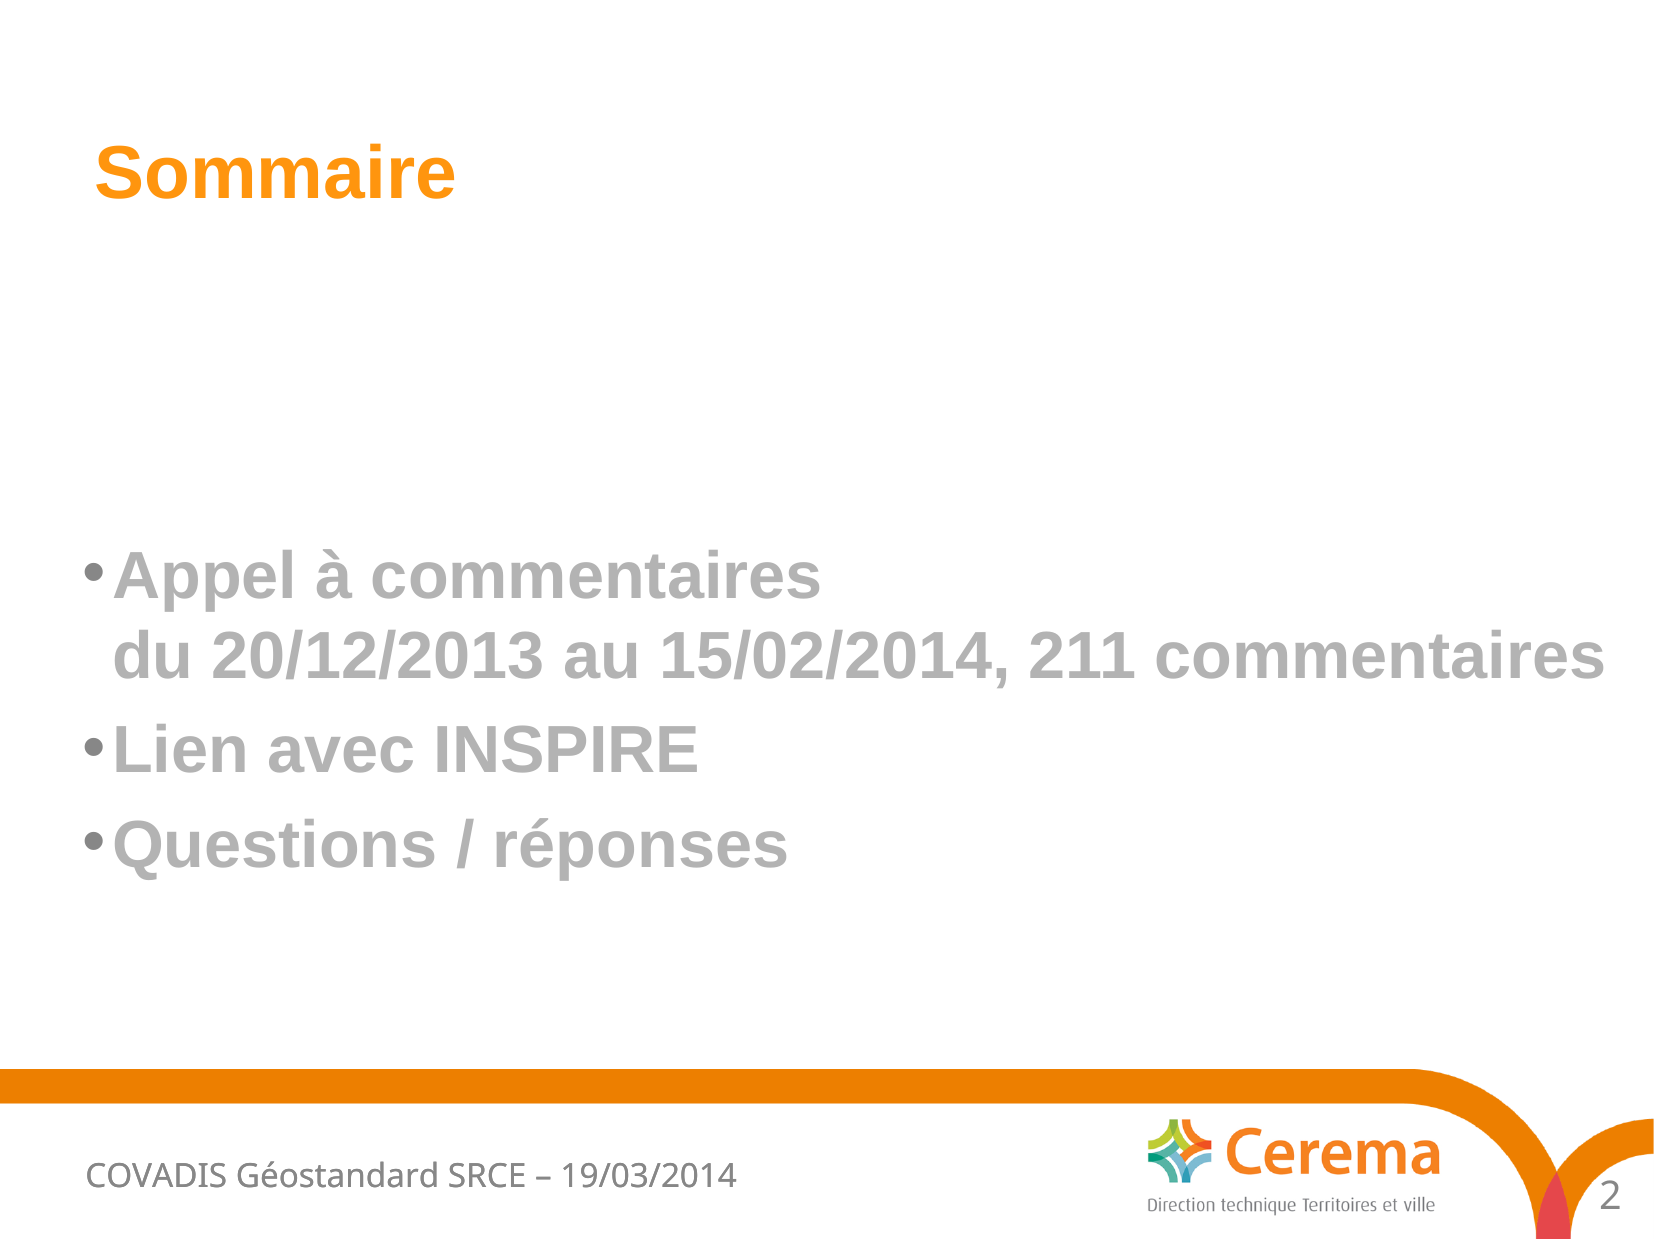

Sommaire
# Appel à commentaires du 20/12/2013 au 15/02/2014, 211 commentaires
Lien avec INSPIRE
Questions / réponses
COVADIS Géostandard SRCE – 19/03/2014